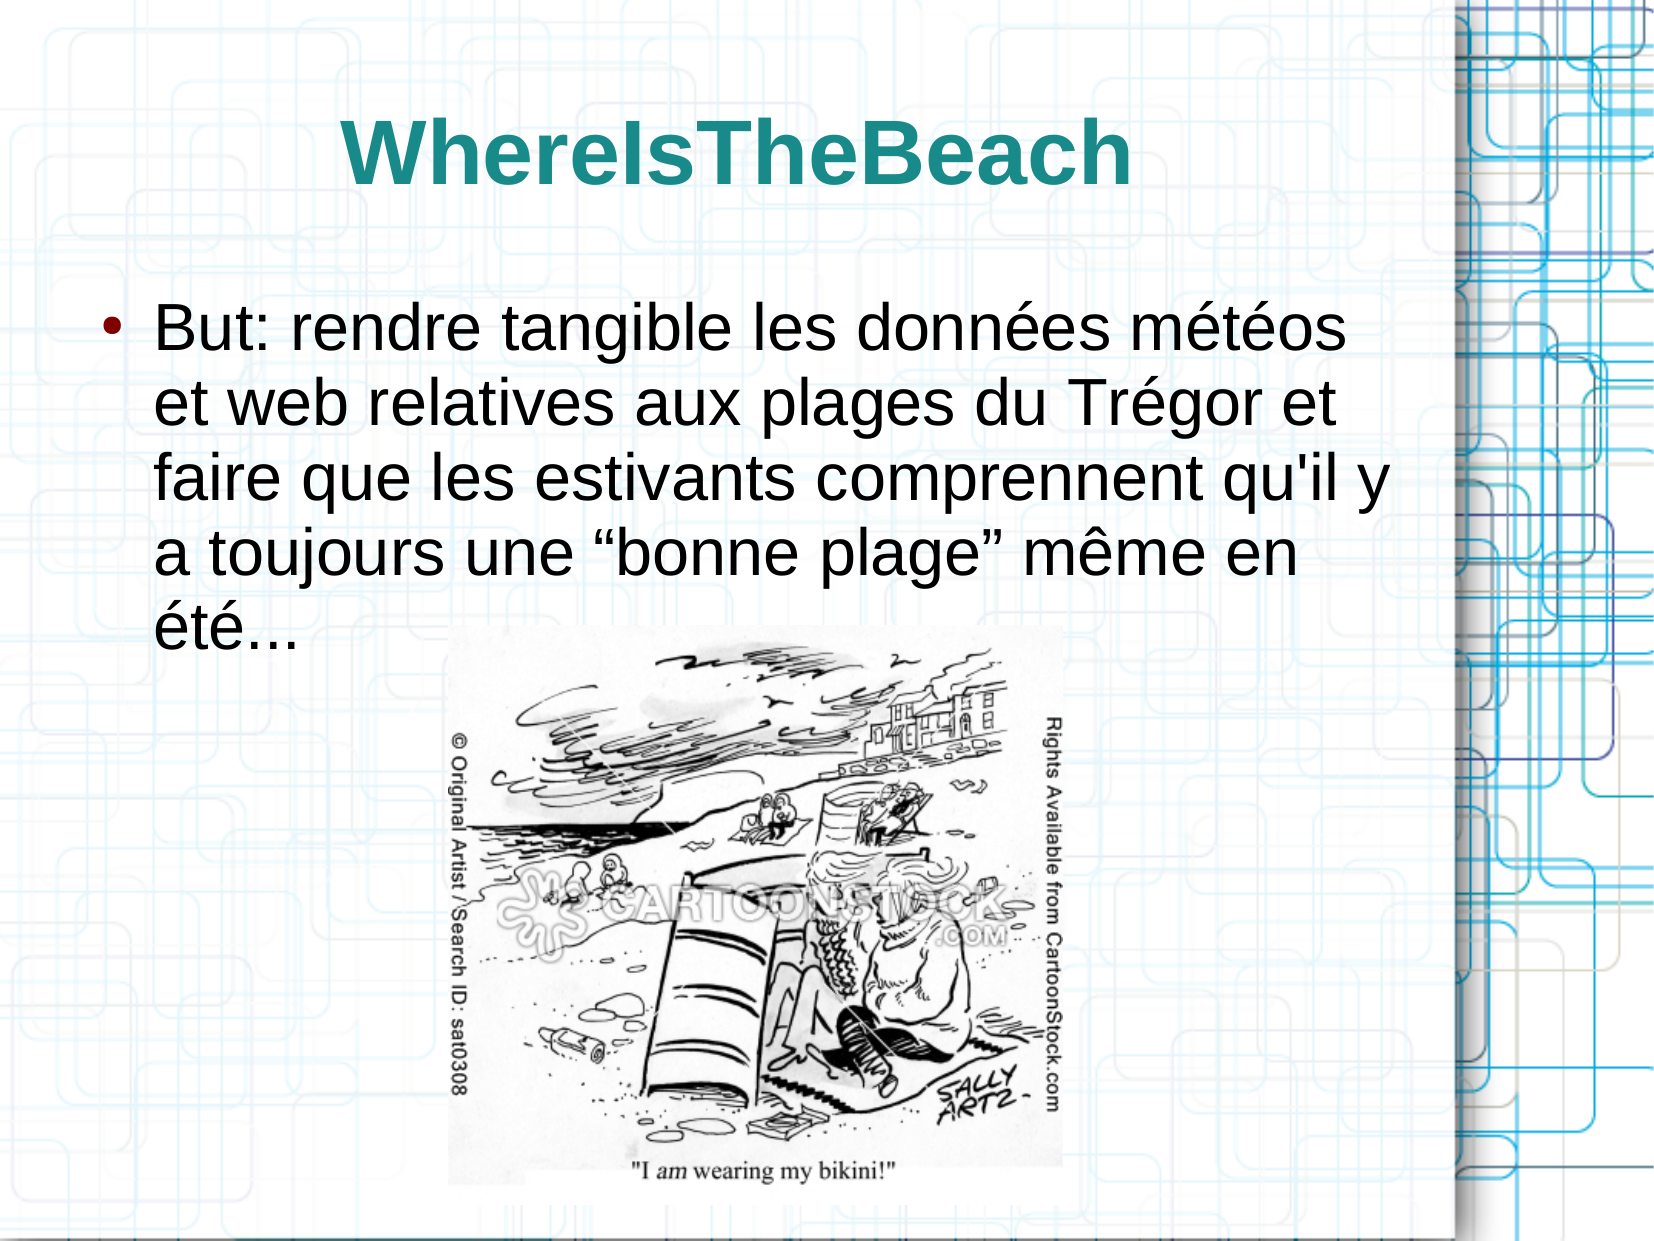

# WhereIsTheBeach
But: rendre tangible les données météos et web relatives aux plages du Trégor et faire que les estivants comprennent qu'il y a toujours une “bonne plage” même en été...